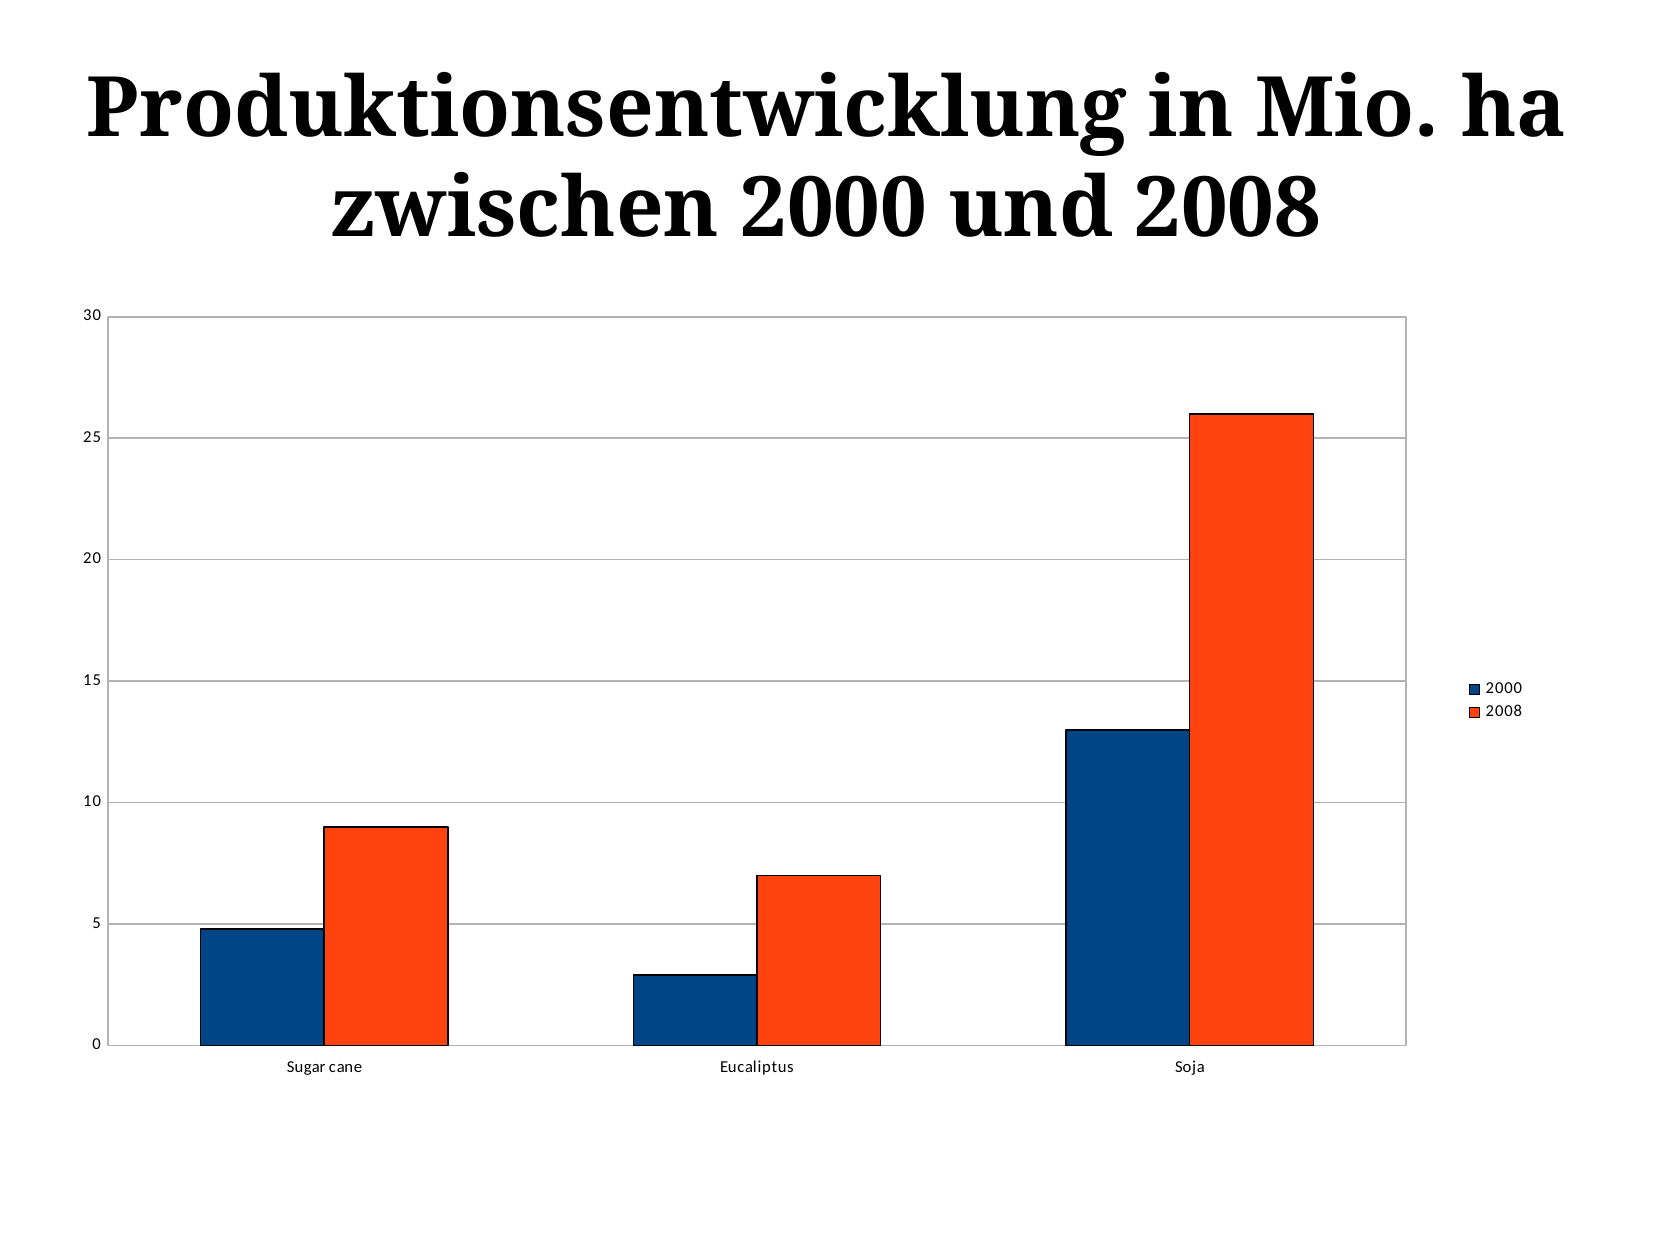

# Produktionsentwicklung in Mio. ha zwischen 2000 und 2008
### Chart
| Category | 2000 | 2008 |
|---|---|---|
| Sugar cane | 4.8 | 9.0 |
| Eucaliptus | 2.9 | 7.0 |
| Soja | 13.0 | 26.0 |